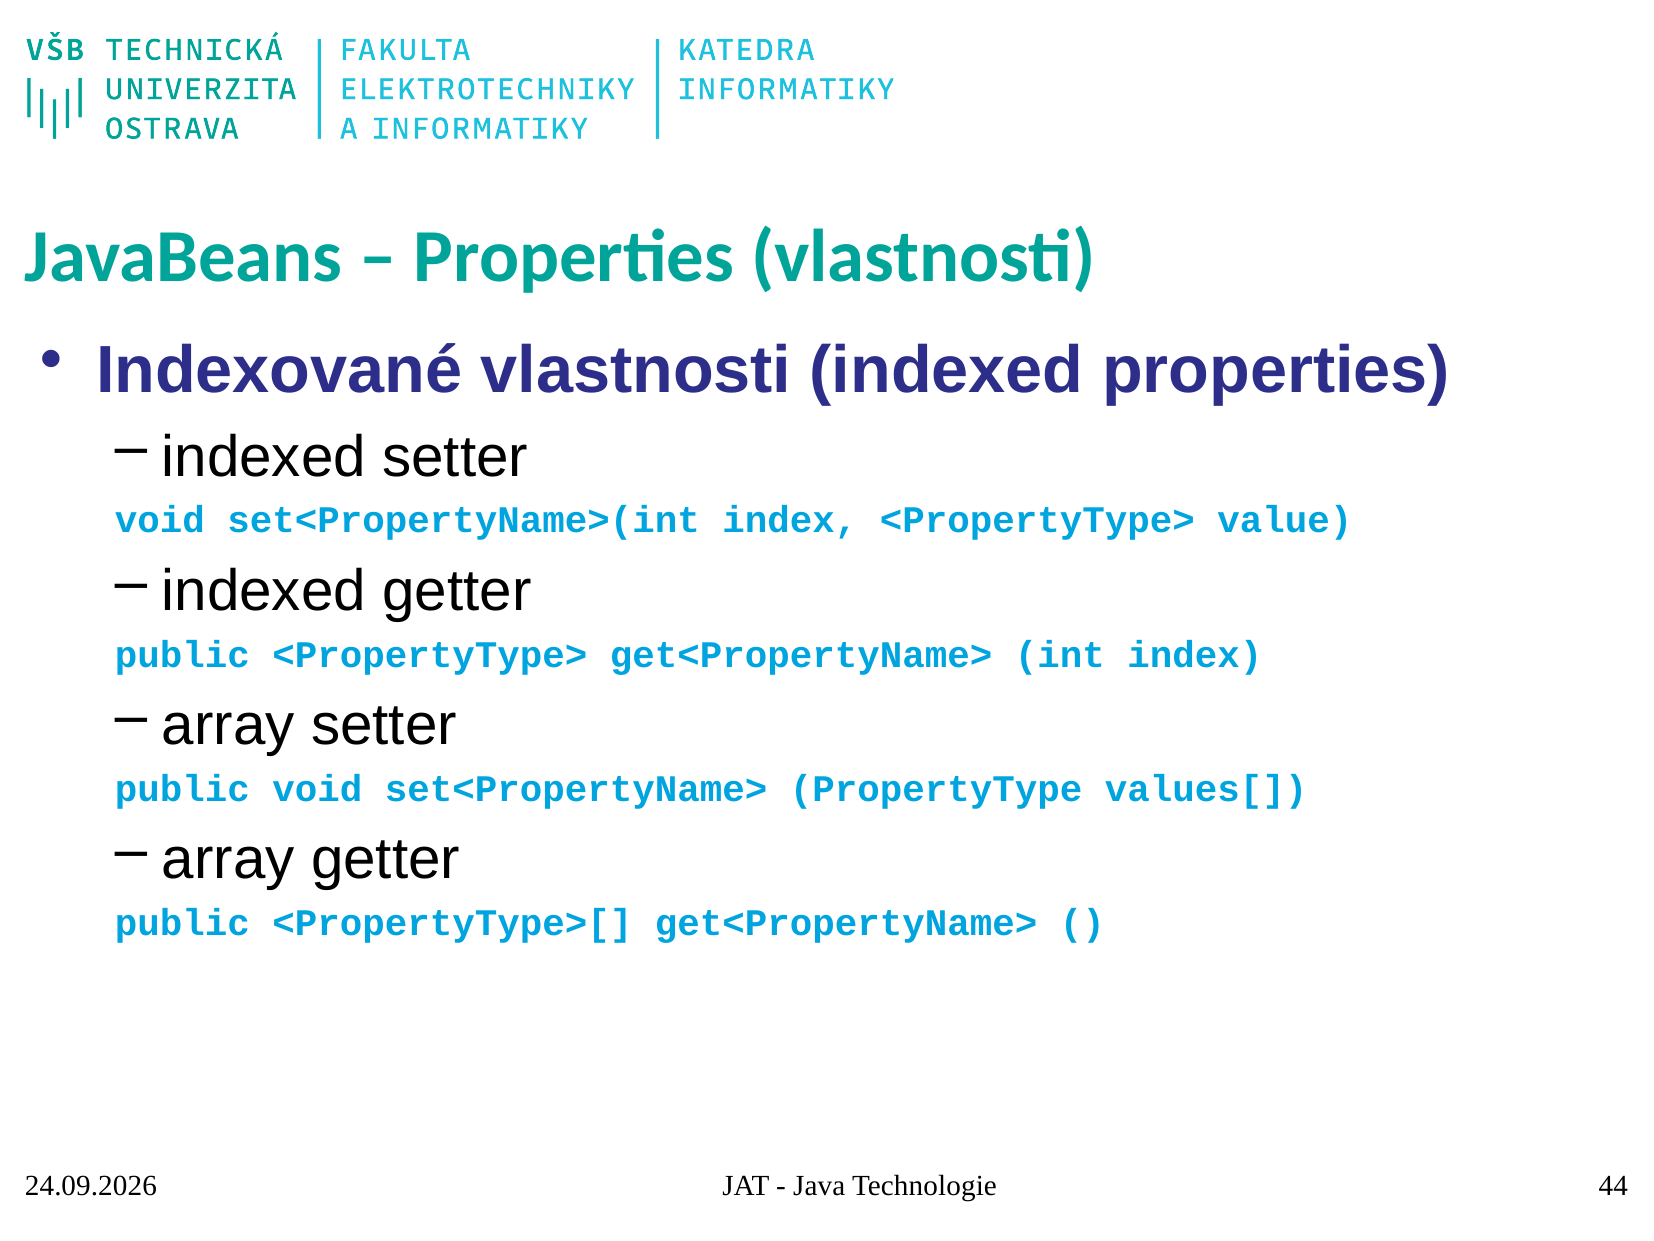

JavaBeans – Properties (vlastnosti)
# Indexované vlastnosti (indexed properties)
indexed setter
void set<PropertyName>(int index, <PropertyType> value)
indexed getter
public <PropertyType> get<PropertyName> (int index)
array setter
public void set<PropertyName> (PropertyType values[])
array getter
public <PropertyType>[] get<PropertyName> ()
JAT - Java Technologie
44